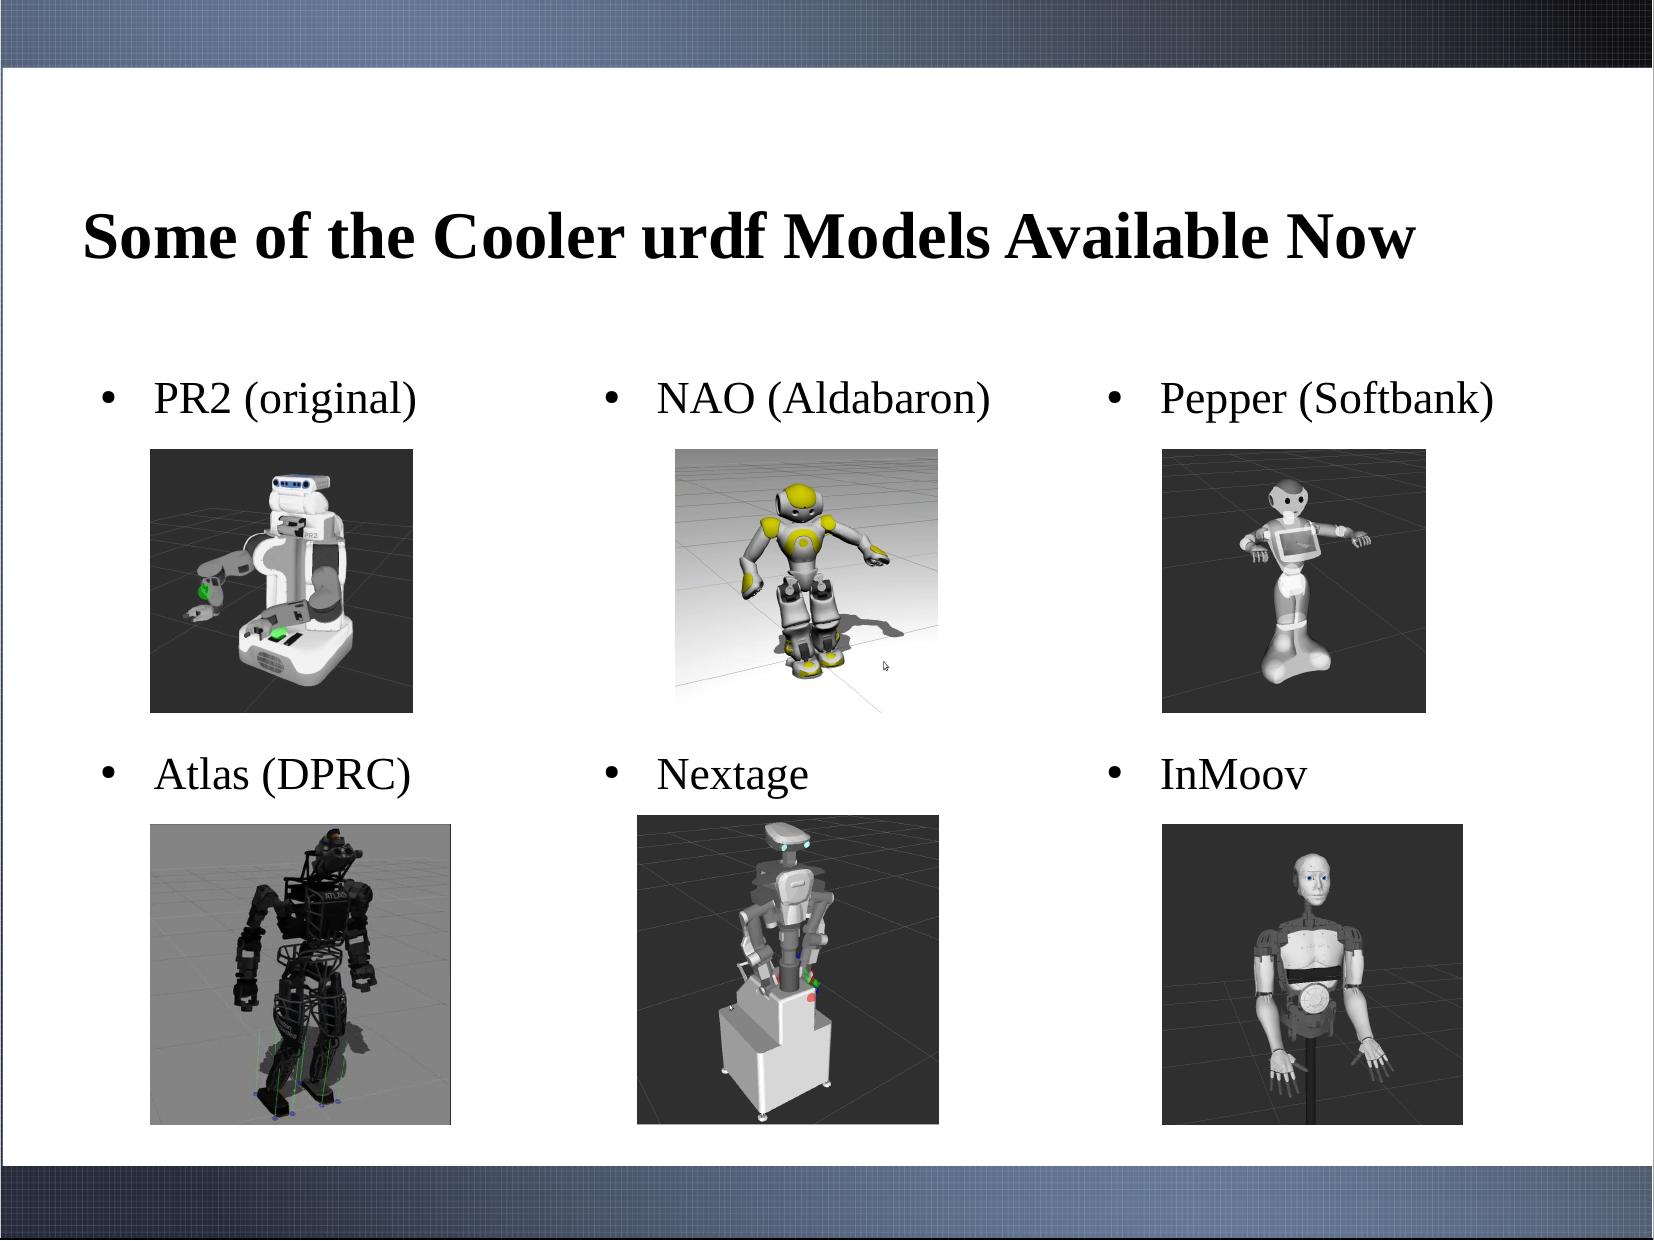

# Some of the Cooler urdf Models Available Now
PR2 (original)
NAO (Aldabaron)
Pepper (Softbank)
Atlas (DPRC)
Nextage
InMoov